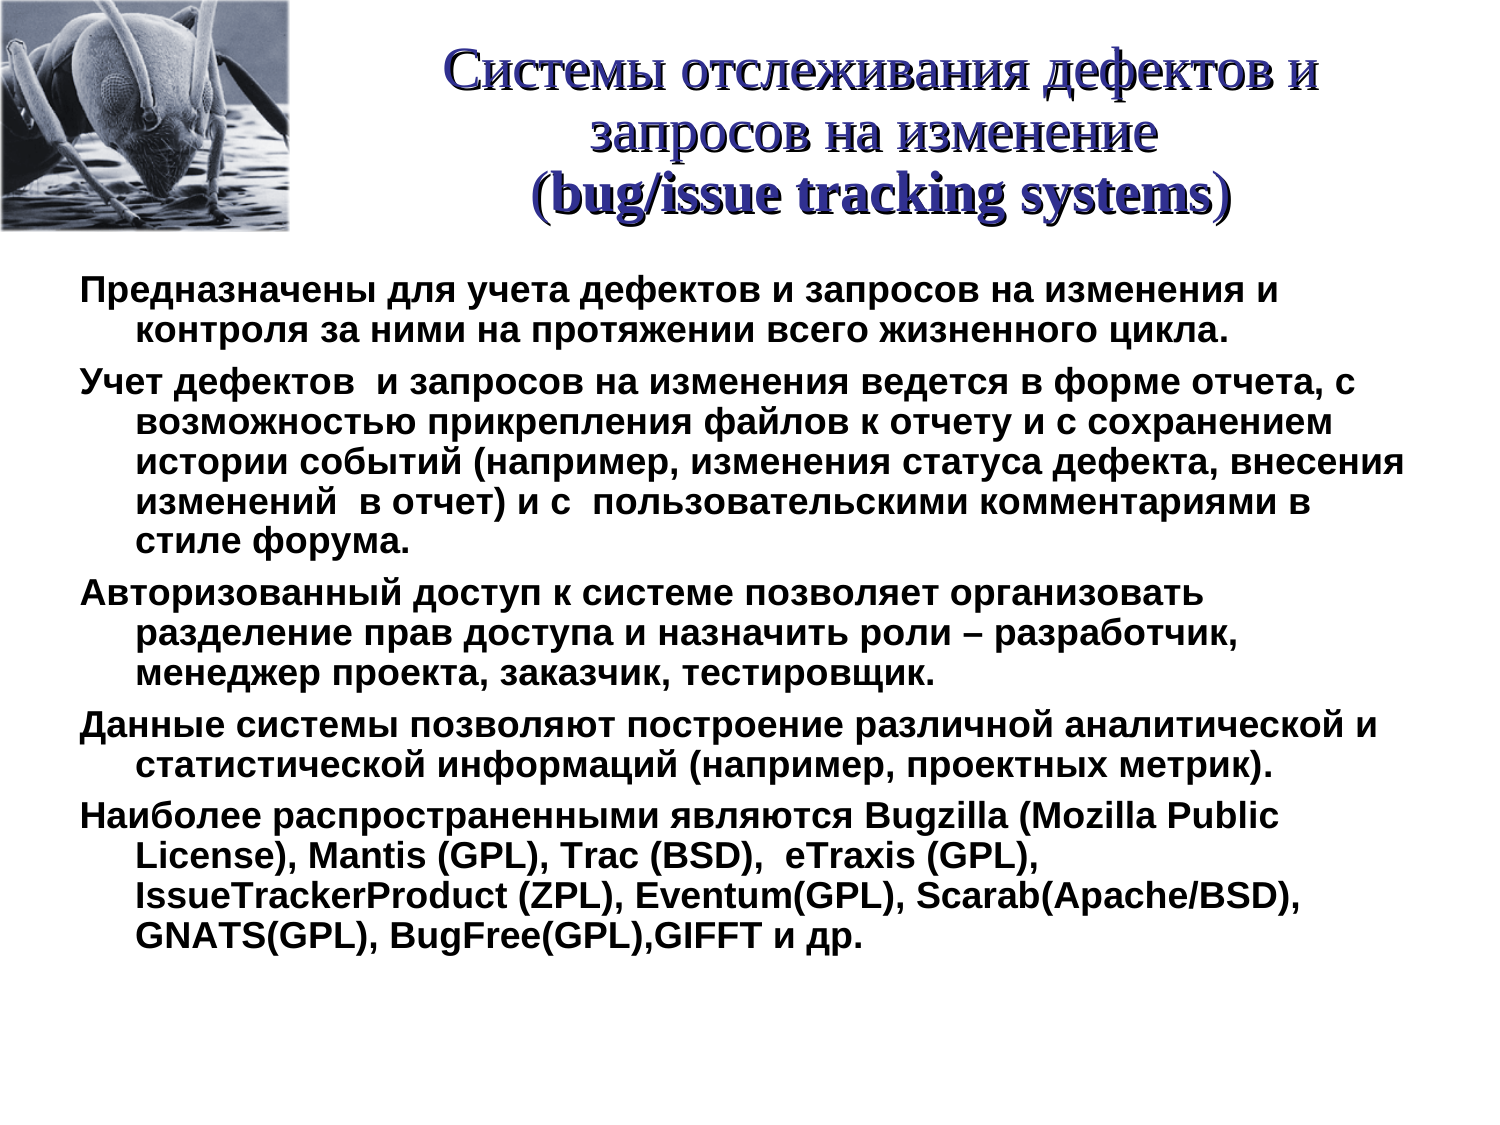

# Системы отслеживания дефектов и запросов на изменение (bug/issue tracking systems)
Предназначены для учета дефектов и запросов на изменения и контроля за ними на протяжении всего жизненного цикла.
Учет дефектов и запросов на изменения ведется в форме отчета, с возможностью прикрепления файлов к отчету и с сохранением истории событий (например, изменения статуса дефекта, внесения изменений в отчет) и с пользовательскими комментариями в стиле форума.
Авторизованный доступ к системе позволяет организовать разделение прав доступа и назначить роли – разработчик, менеджер проекта, заказчик, тестировщик.
Данные системы позволяют построение различной аналитической и статистической информаций (например, проектных метрик).
Наиболее распространенными являются Bugzilla (Mozilla Public License), Mantis (GPL), Trac (BSD), eTraxis (GPL), IssueTrackerProduct (ZPL), Eventum(GPL), Scarab(Apache/BSD), GNATS(GPL), BugFree(GPL),GIFFT и др.